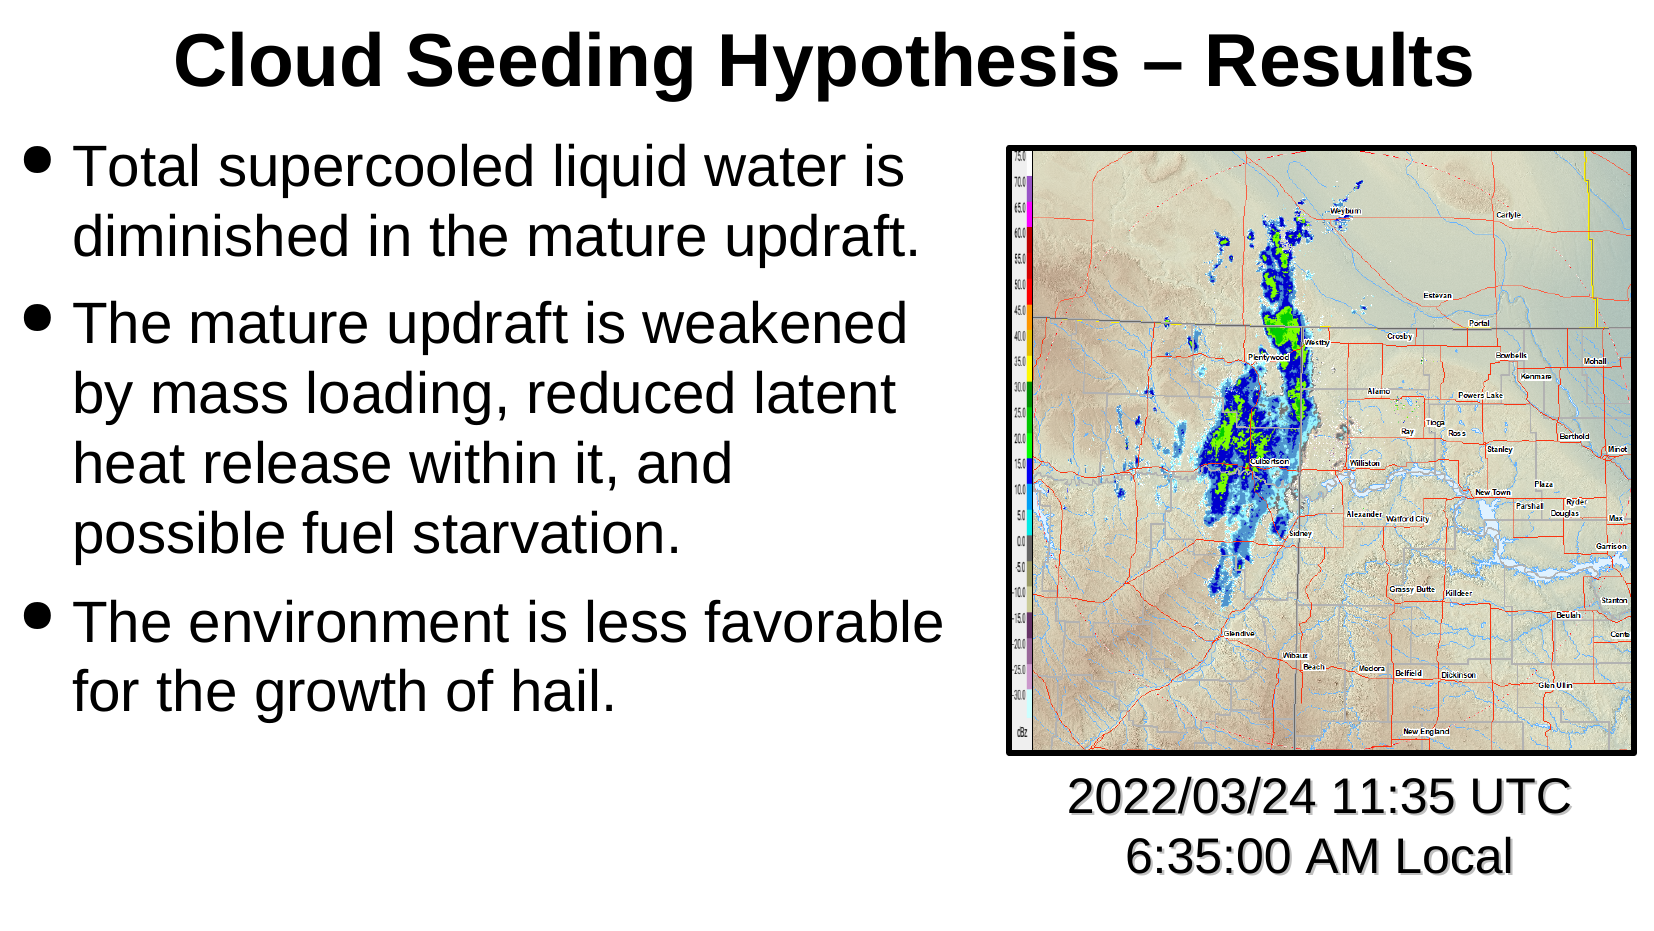

# Cloud Seeding Hypothesis – Results
 Total supercooled liquid water is diminished in the mature updraft.
 The mature updraft is weakened by mass loading, reduced latent heat release within it, and possible fuel starvation.
 The environment is less favorable for the growth of hail.
2022/03/24 11:35 UTC
6:35:00 AM Local